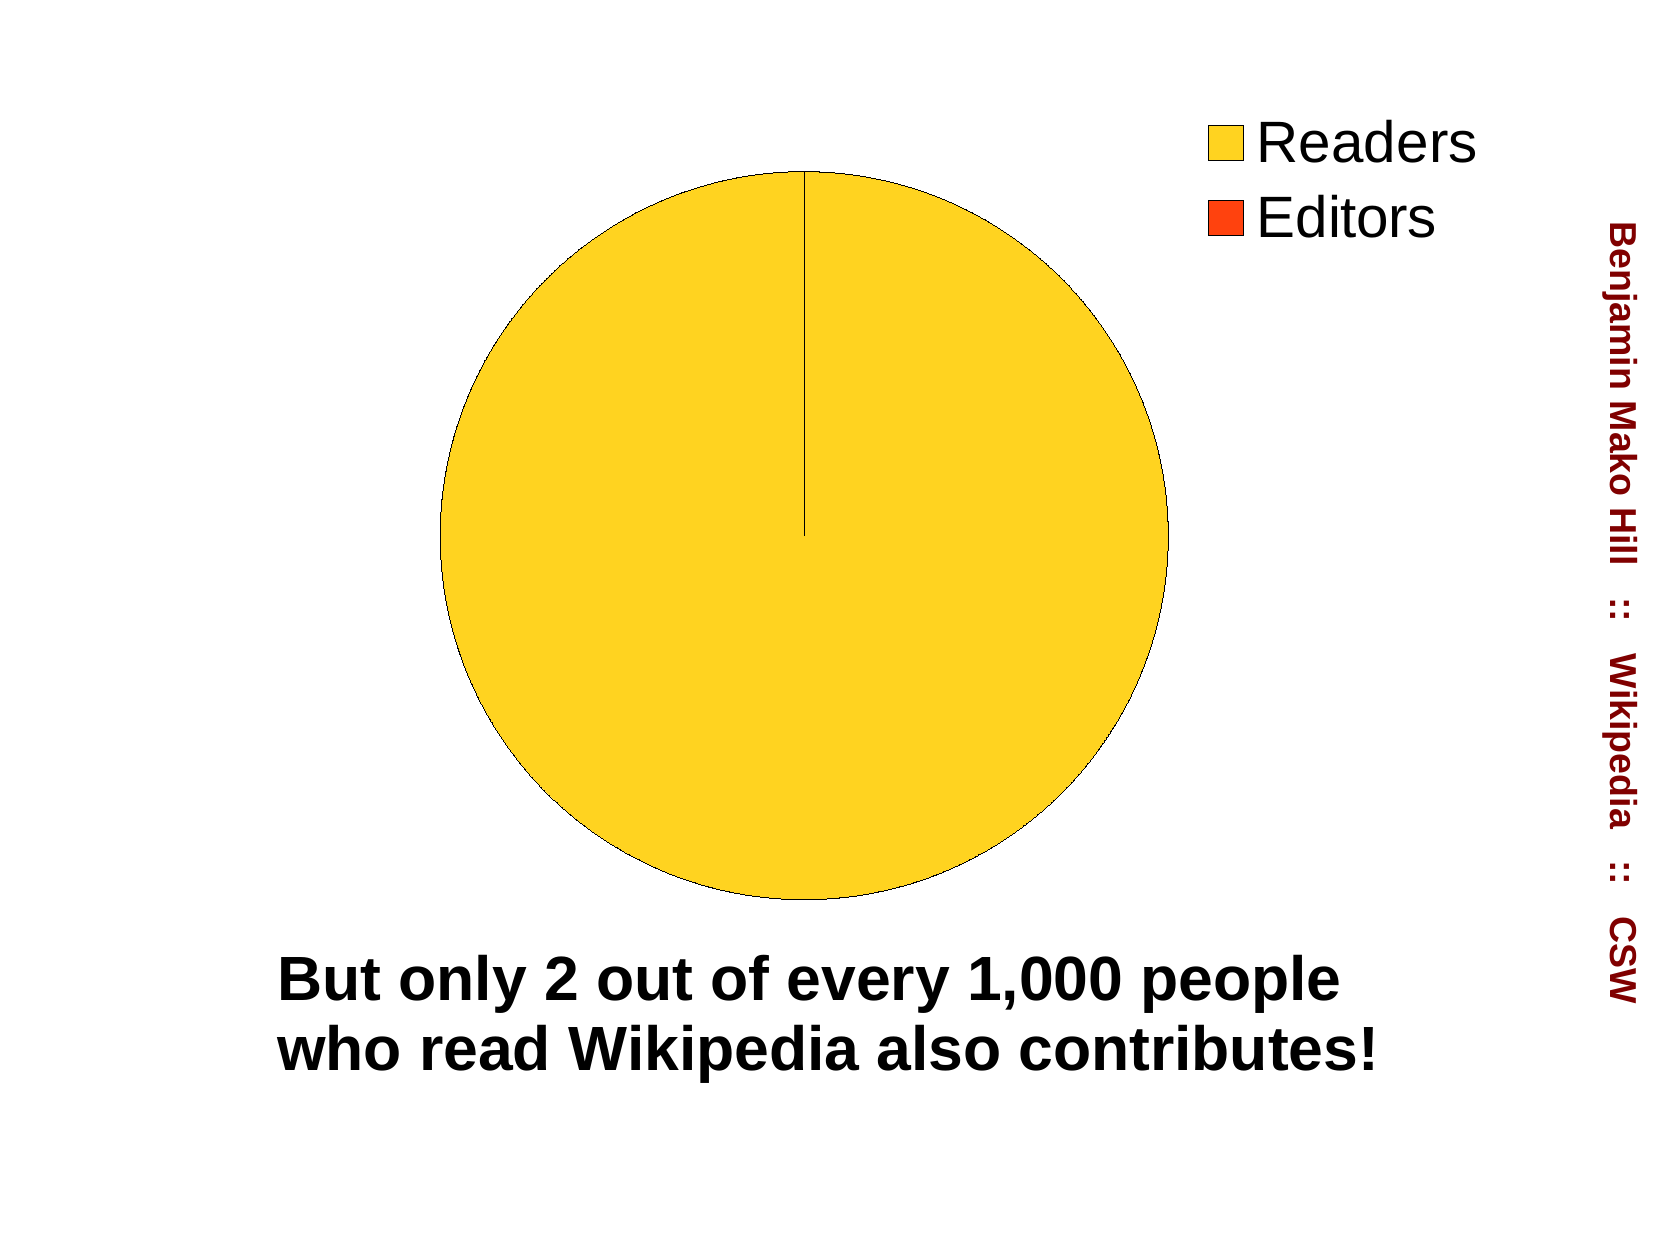

### Chart
| Category | Column 1 |
|---|---|
| Readers | 0.9997 |
| Editors | 0.0003 |But only 2 out of every 1,000 people who read Wikipedia also contributes!